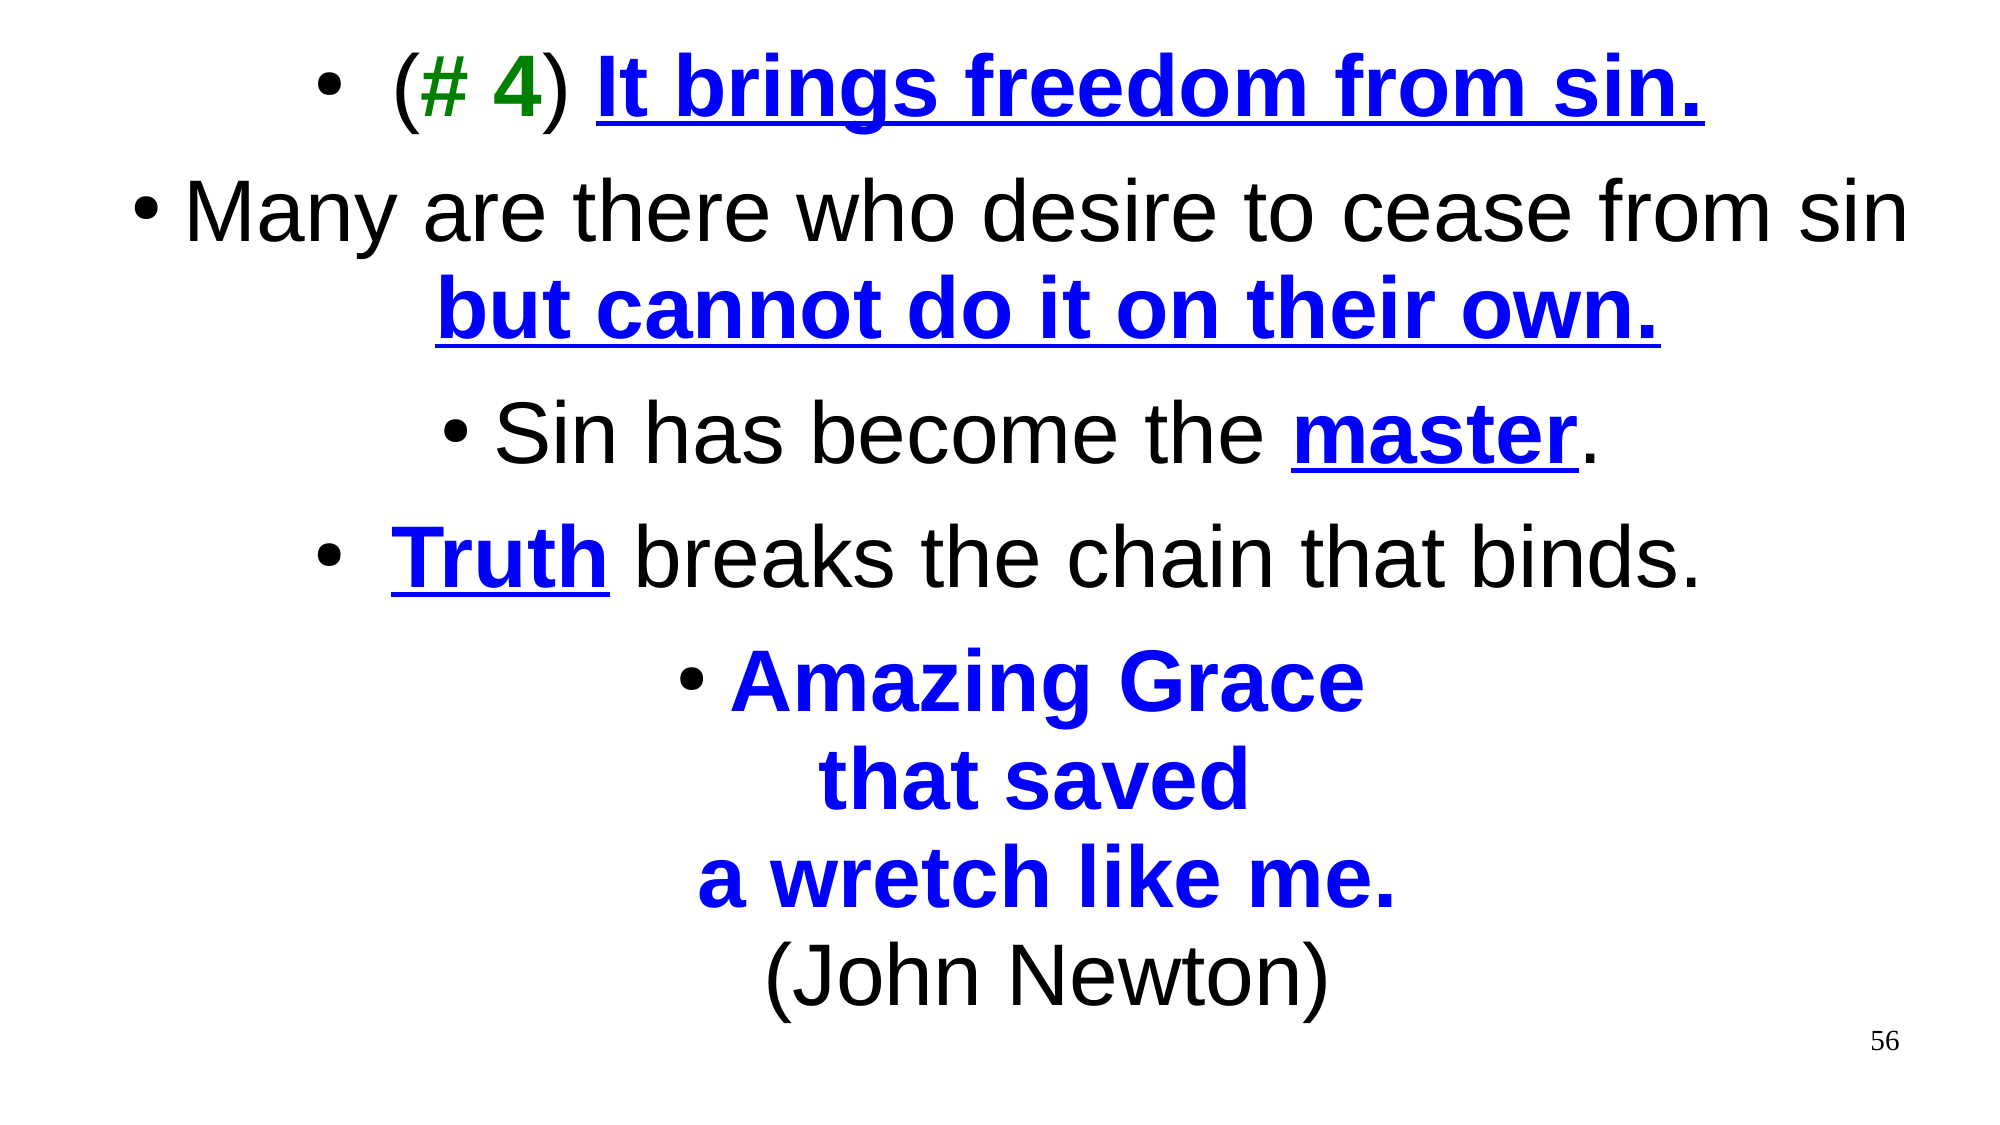

# (# 4) It brings freedom from sin.
Many are there who desire to cease from sin
but cannot do it on their own.
Sin has become the master.
 Truth breaks the chain that binds.
Amazing Grace
that saved
a wretch like me.
(John Newton)
56